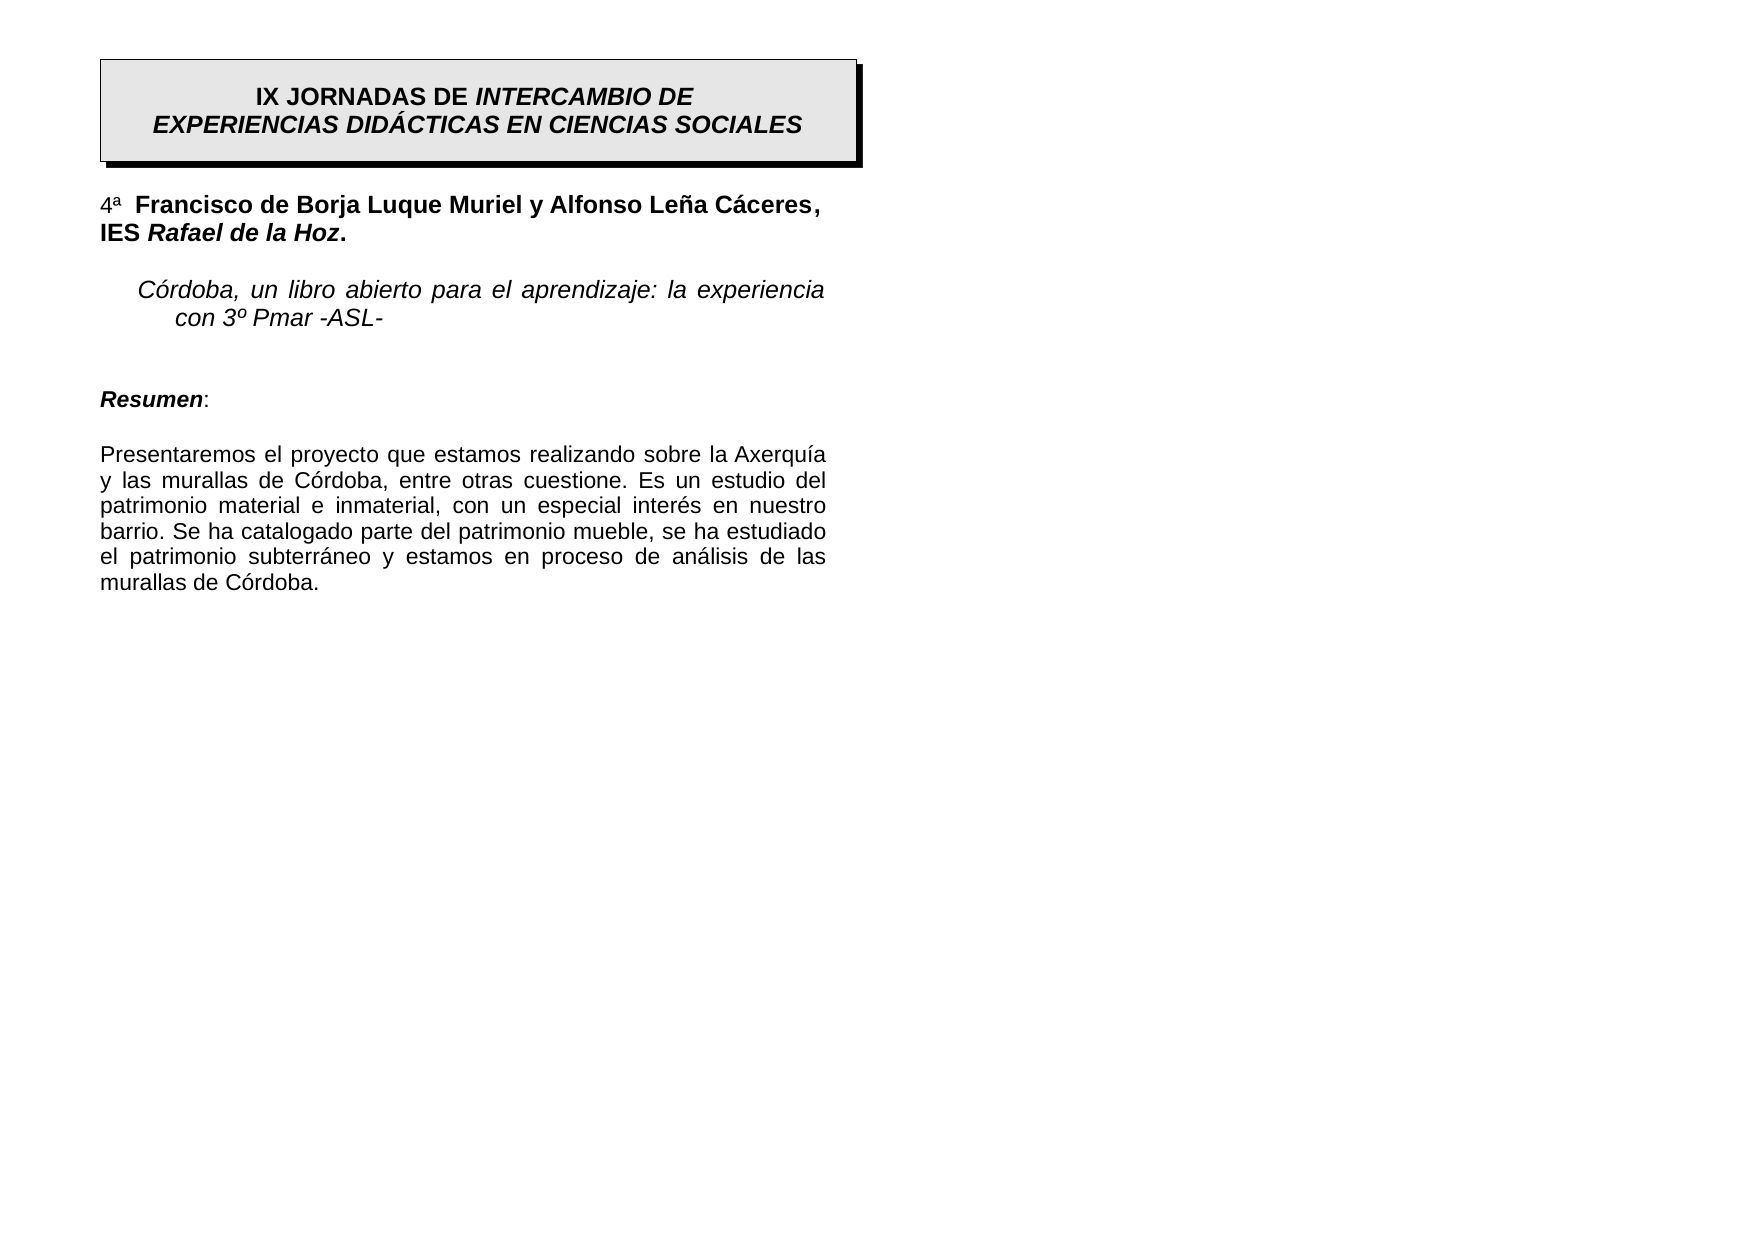

IX JORNADAS DE INTERCAMBIO DE
EXPERIENCIAS DIDÁCTICAS EN CIENCIAS SOCIALES
# 4ª Francisco de Borja Luque Muriel y Alfonso Leña Cáceres, IES Rafael de la Hoz.
Córdoba, un libro abierto para el aprendizaje: la experiencia con 3º Pmar -ASL-
Resumen:
Presentaremos el proyecto que estamos realizando sobre la Axerquía y las murallas de Córdoba, entre otras cuestione. Es un estudio del patrimonio material e inmaterial, con un especial interés en nuestro barrio. Se ha catalogado parte del patrimonio mueble, se ha estudiado el patrimonio subterráneo y estamos en proceso de análisis de las murallas de Córdoba.